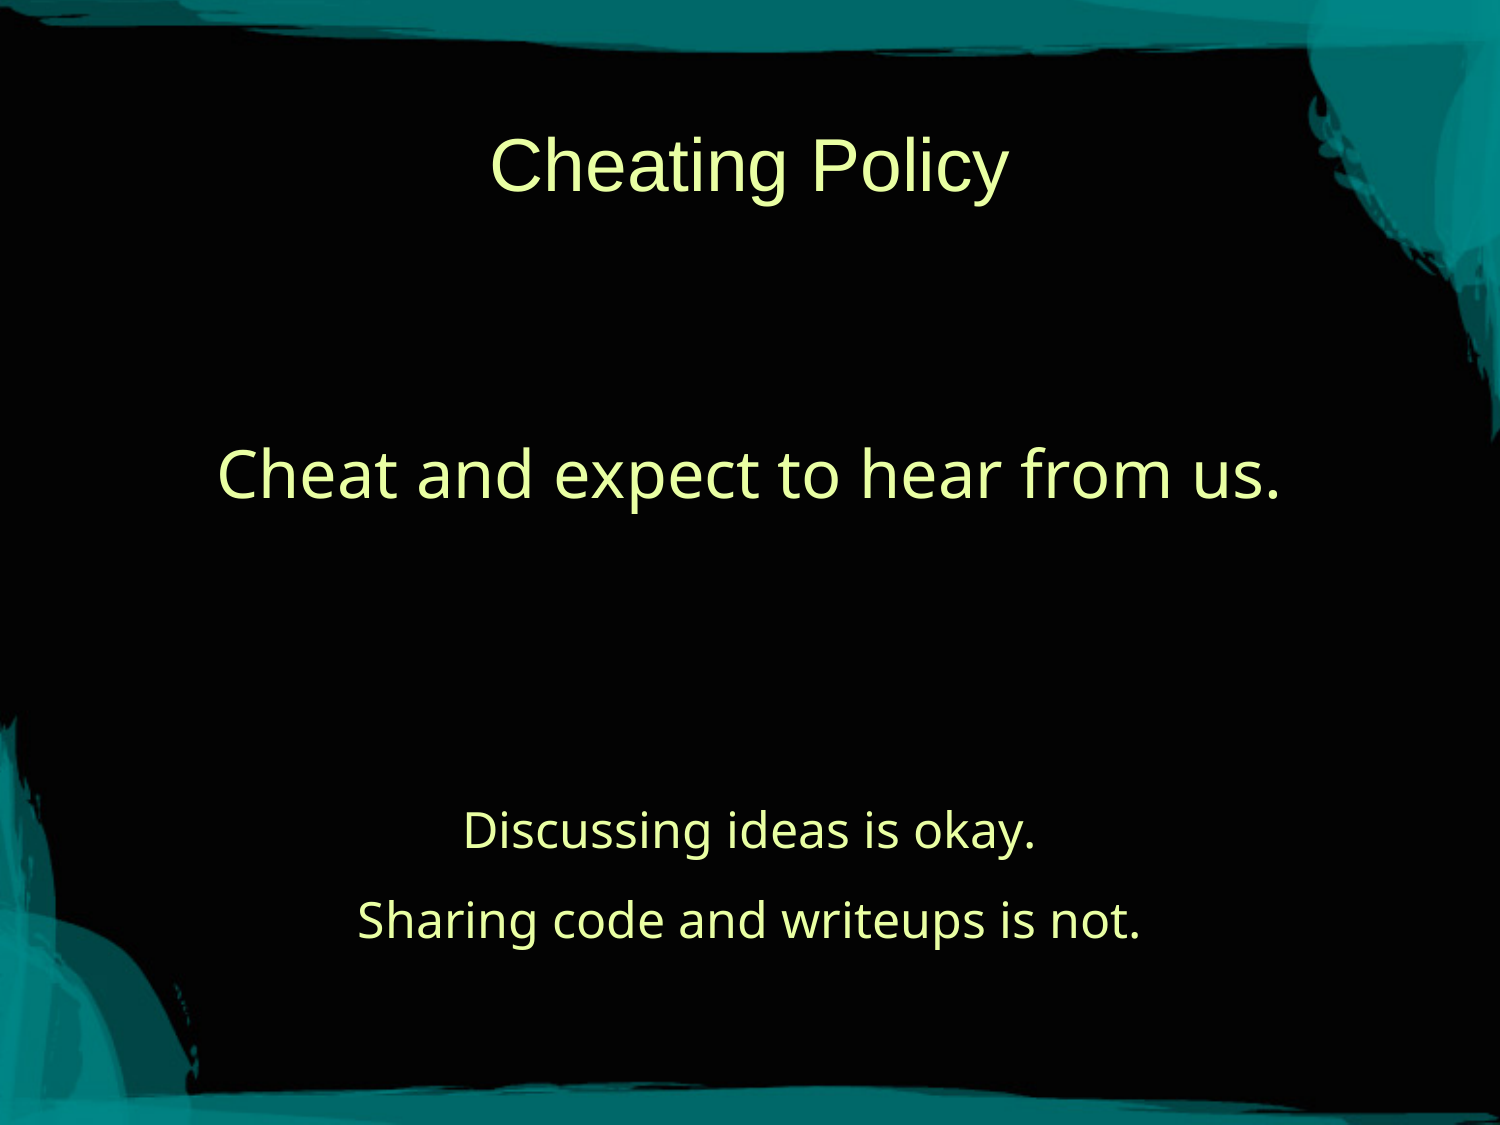

# Cheating Policy
Cheat and expect to hear from us.
Discussing ideas is okay.
Sharing code and writeups is not.